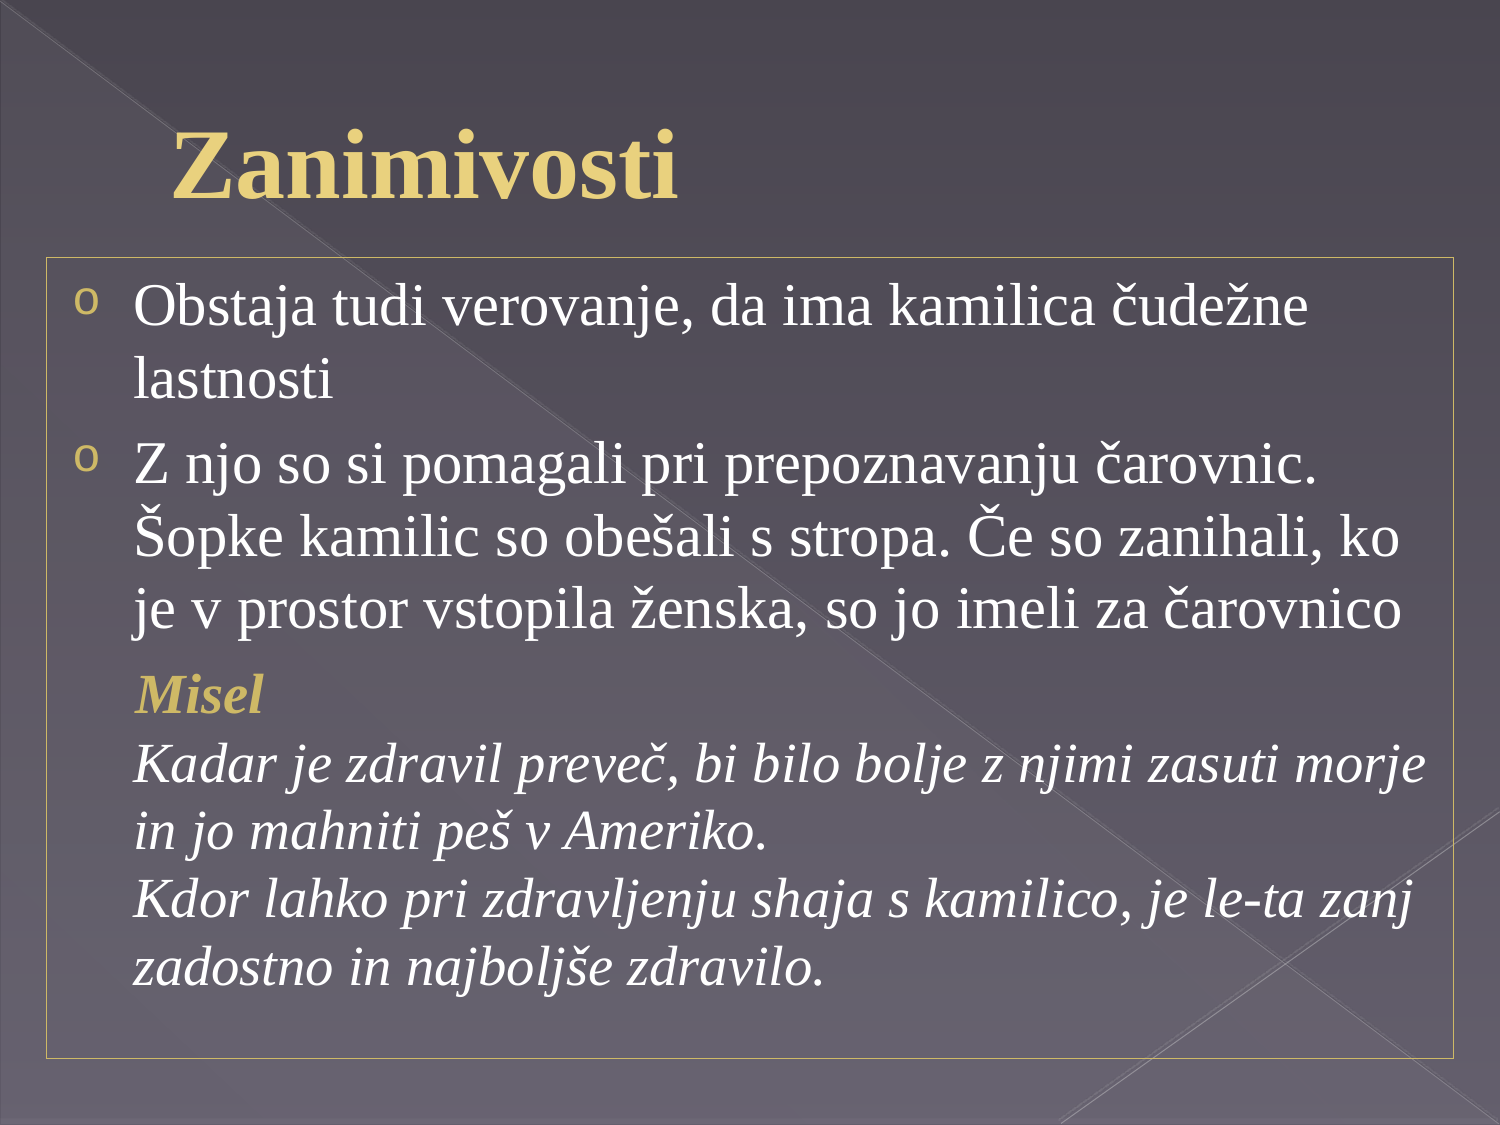

# Zanimivosti
Obstaja tudi verovanje, da ima kamilica čudežne lastnosti
Z njo so si pomagali pri prepoznavanju čarovnic. Šopke kamilic so obešali s stropa. Če so zanihali, ko je v prostor vstopila ženska, so jo imeli za čarovnico
 Misel
Kadar je zdravil preveč, bi bilo bolje z njimi zasuti morje in jo mahniti peš v Ameriko.
Kdor lahko pri zdravljenju shaja s kamilico, je le-ta zanj zadostno in najboljše zdravilo.